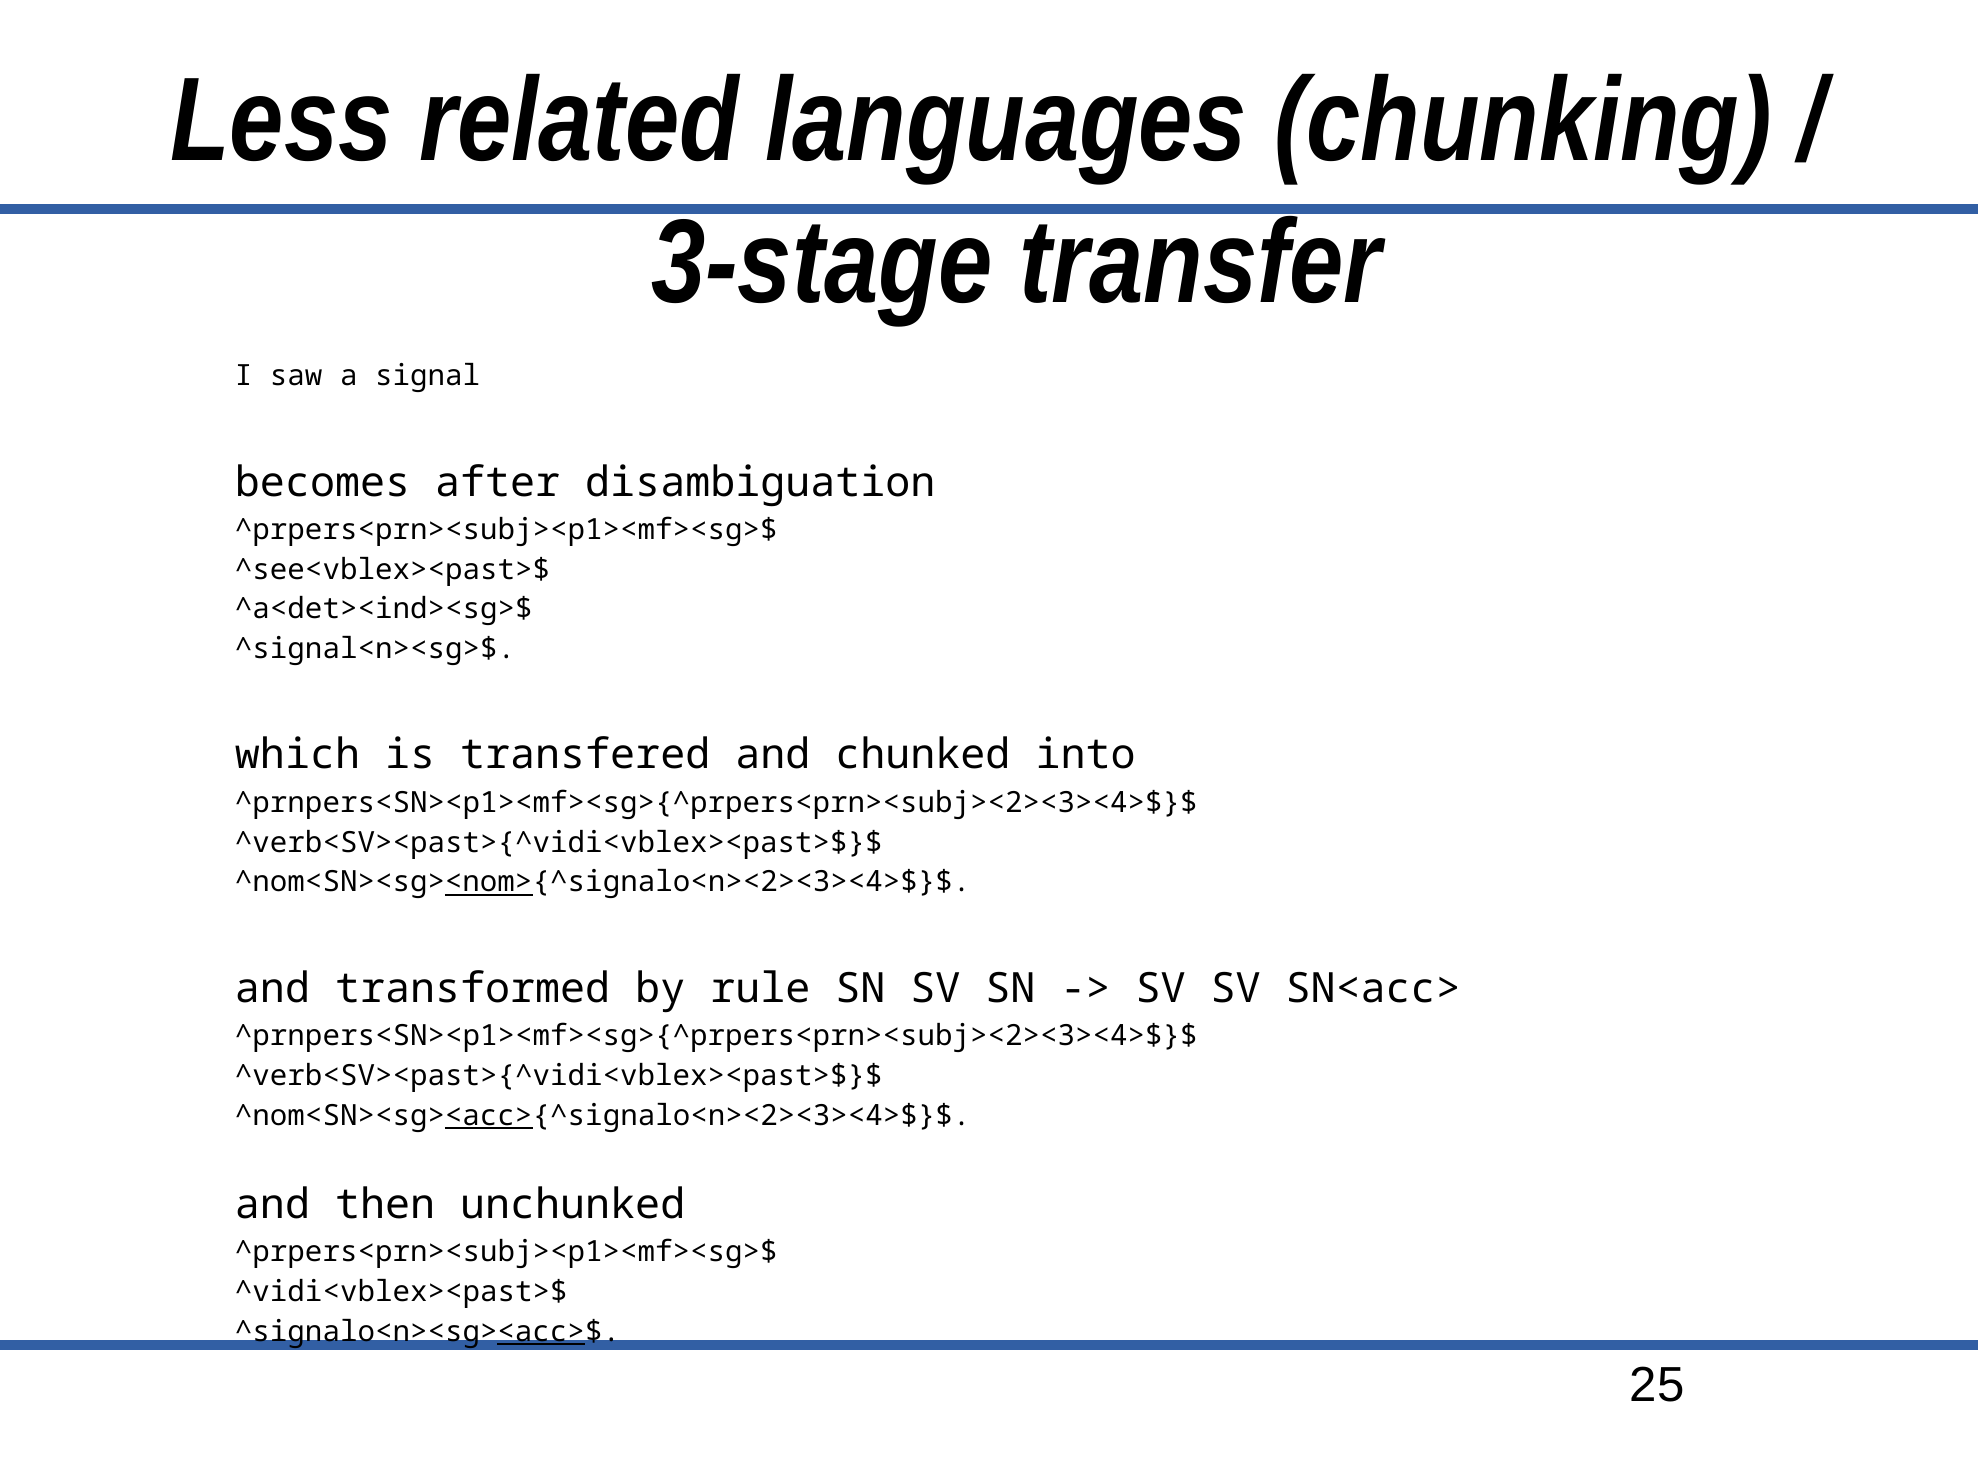

# Less related languages (chunking) / 3-stage transfer
I saw a signal
becomes after disambiguation
^prpers<prn><subj><p1><mf><sg>$
^see<vblex><past>$
^a<det><ind><sg>$
^signal<n><sg>$.
which is transfered and chunked into
^prnpers<SN><p1><mf><sg>{^prpers<prn><subj><2><3><4>$}$
^verb<SV><past>{^vidi<vblex><past>$}$
^nom<SN><sg><nom>{^signalo<n><2><3><4>$}$.
and transformed by rule SN SV SN -> SV SV SN<acc>
^prnpers<SN><p1><mf><sg>{^prpers<prn><subj><2><3><4>$}$
^verb<SV><past>{^vidi<vblex><past>$}$
^nom<SN><sg><acc>{^signalo<n><2><3><4>$}$.
and then unchunked
^prpers<prn><subj><p1><mf><sg>$
^vidi<vblex><past>$
^signalo<n><sg><acc>$.